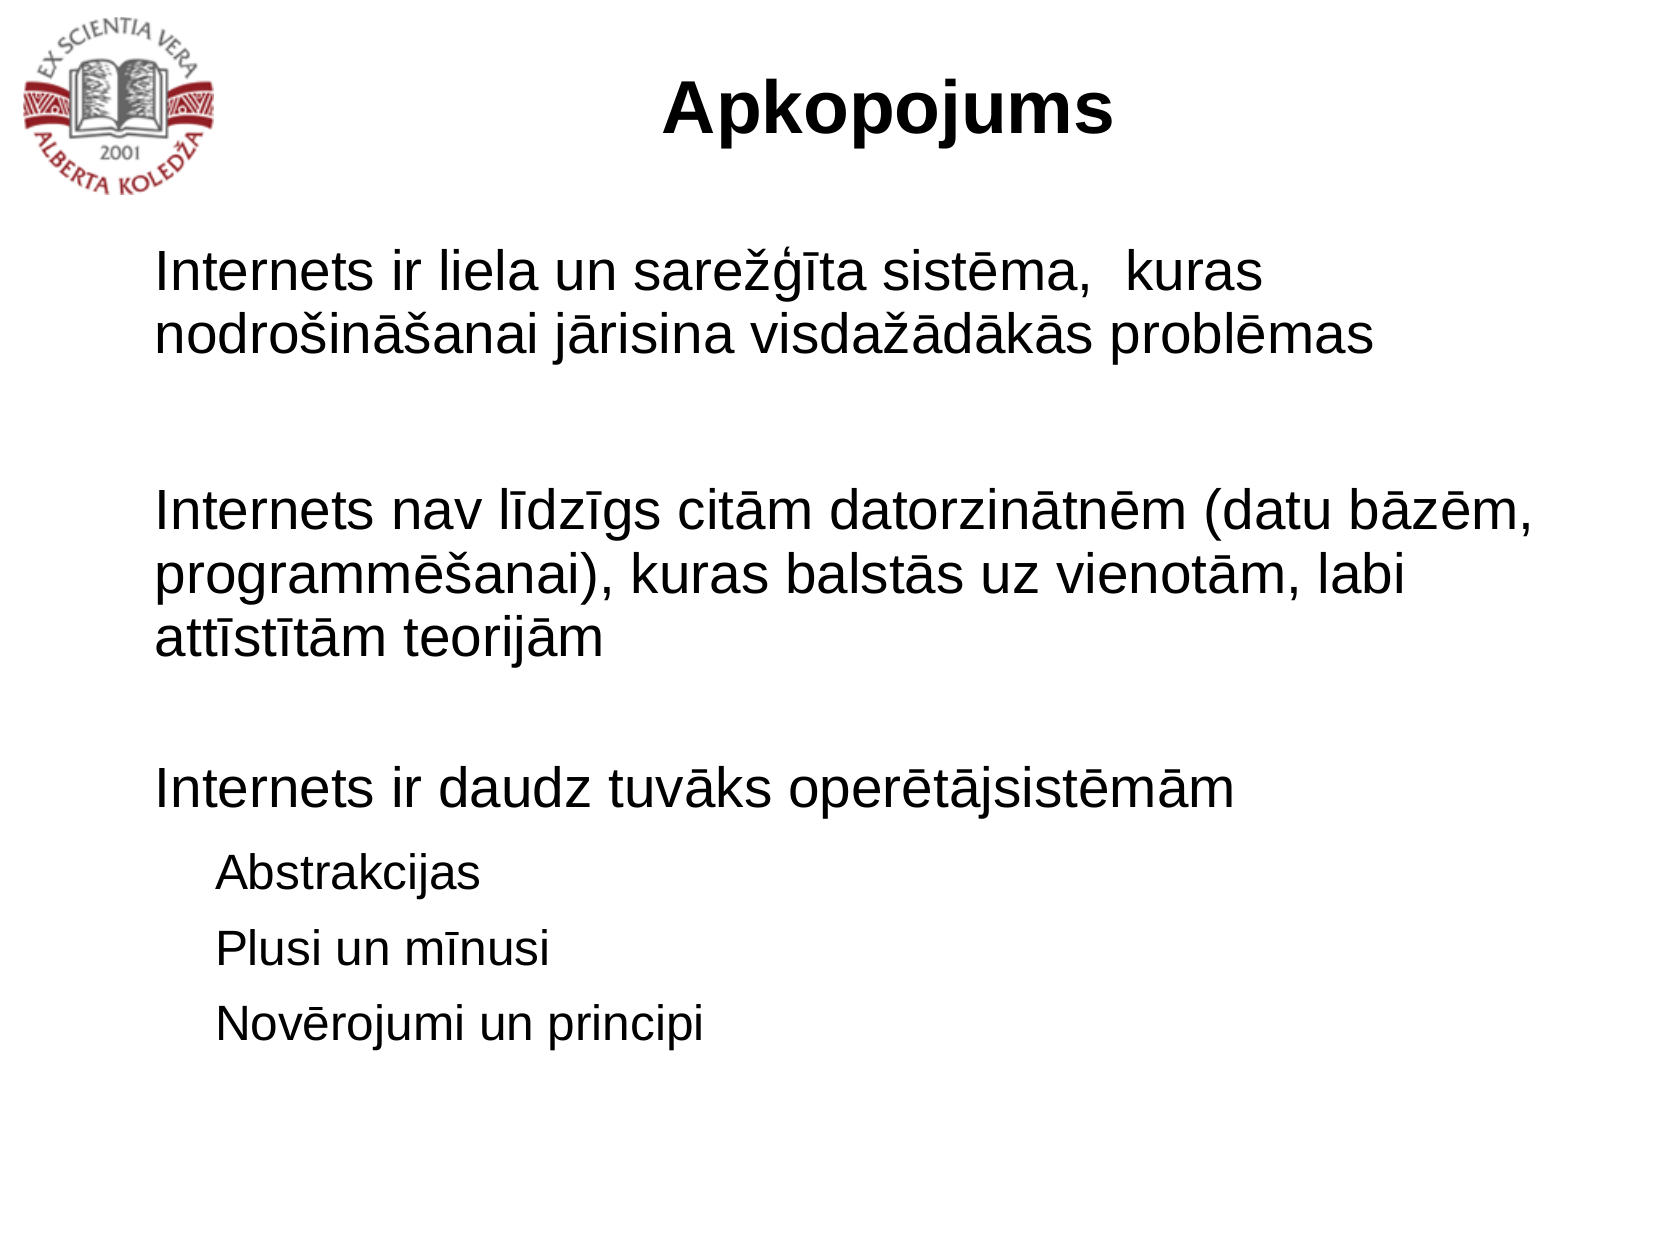

# Apkopojums
Internets ir liela un sarežģīta sistēma, kuras nodrošināšanai jārisina visdažādākās problēmas
Internets nav līdzīgs citām datorzinātnēm (datu bāzēm, programmēšanai), kuras balstās uz vienotām, labi attīstītām teorijām
Internets ir daudz tuvāks operētājsistēmām
Abstrakcijas
Plusi un mīnusi
Novērojumi un principi